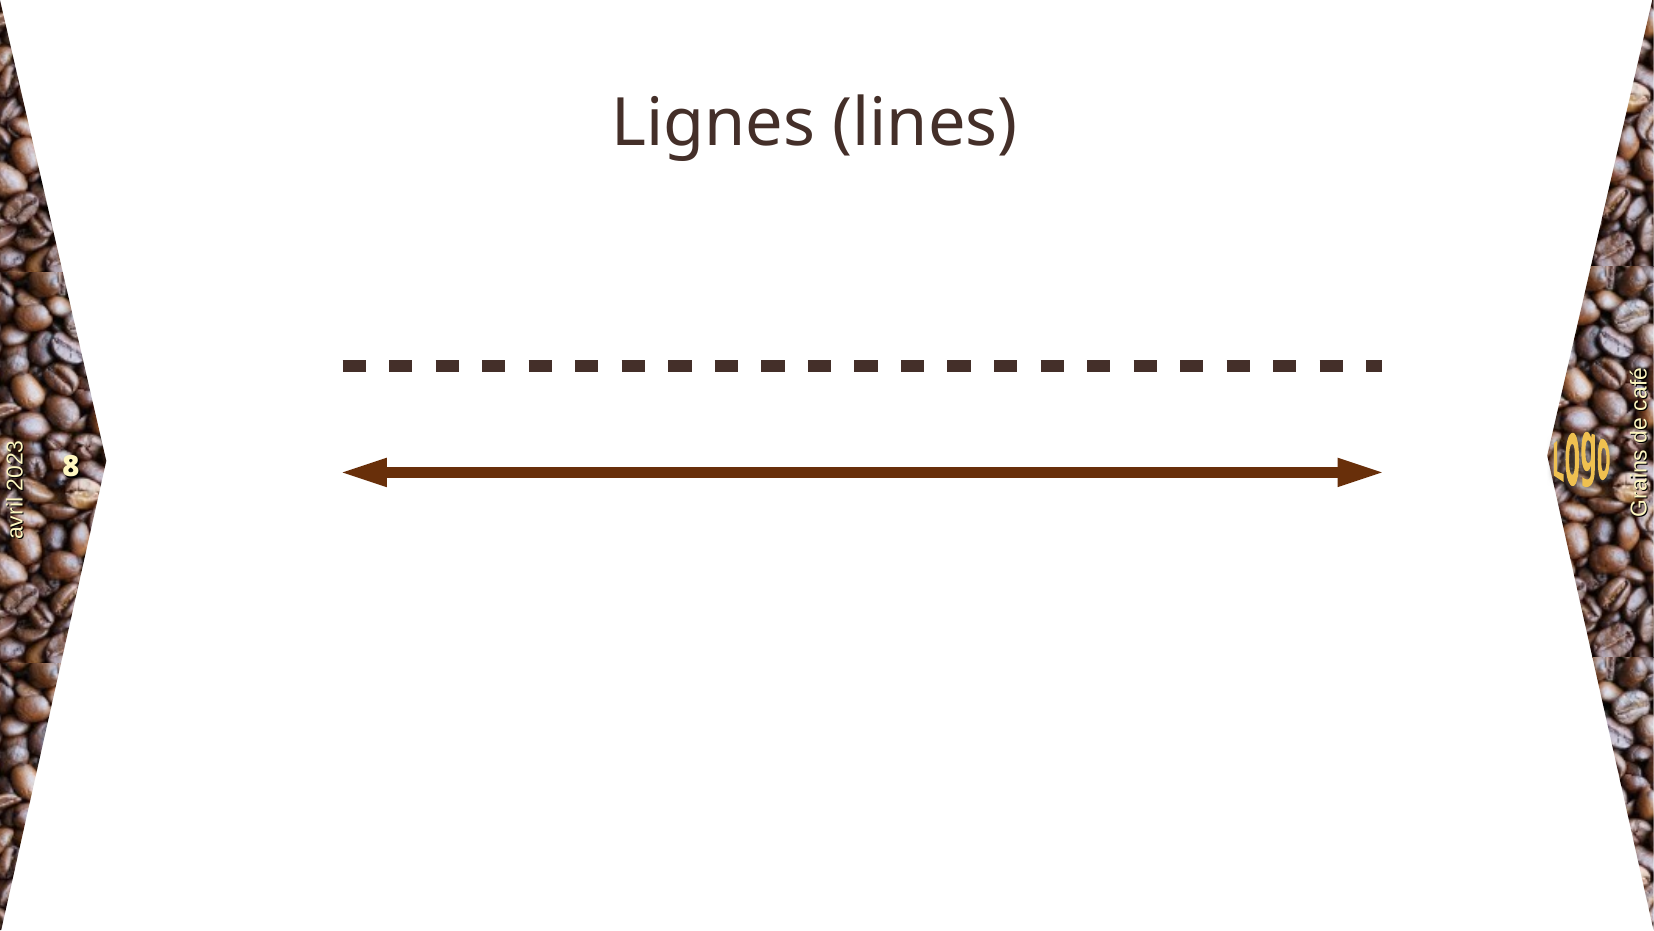

# Lignes (lines)
Grains de café
8
avril 2023